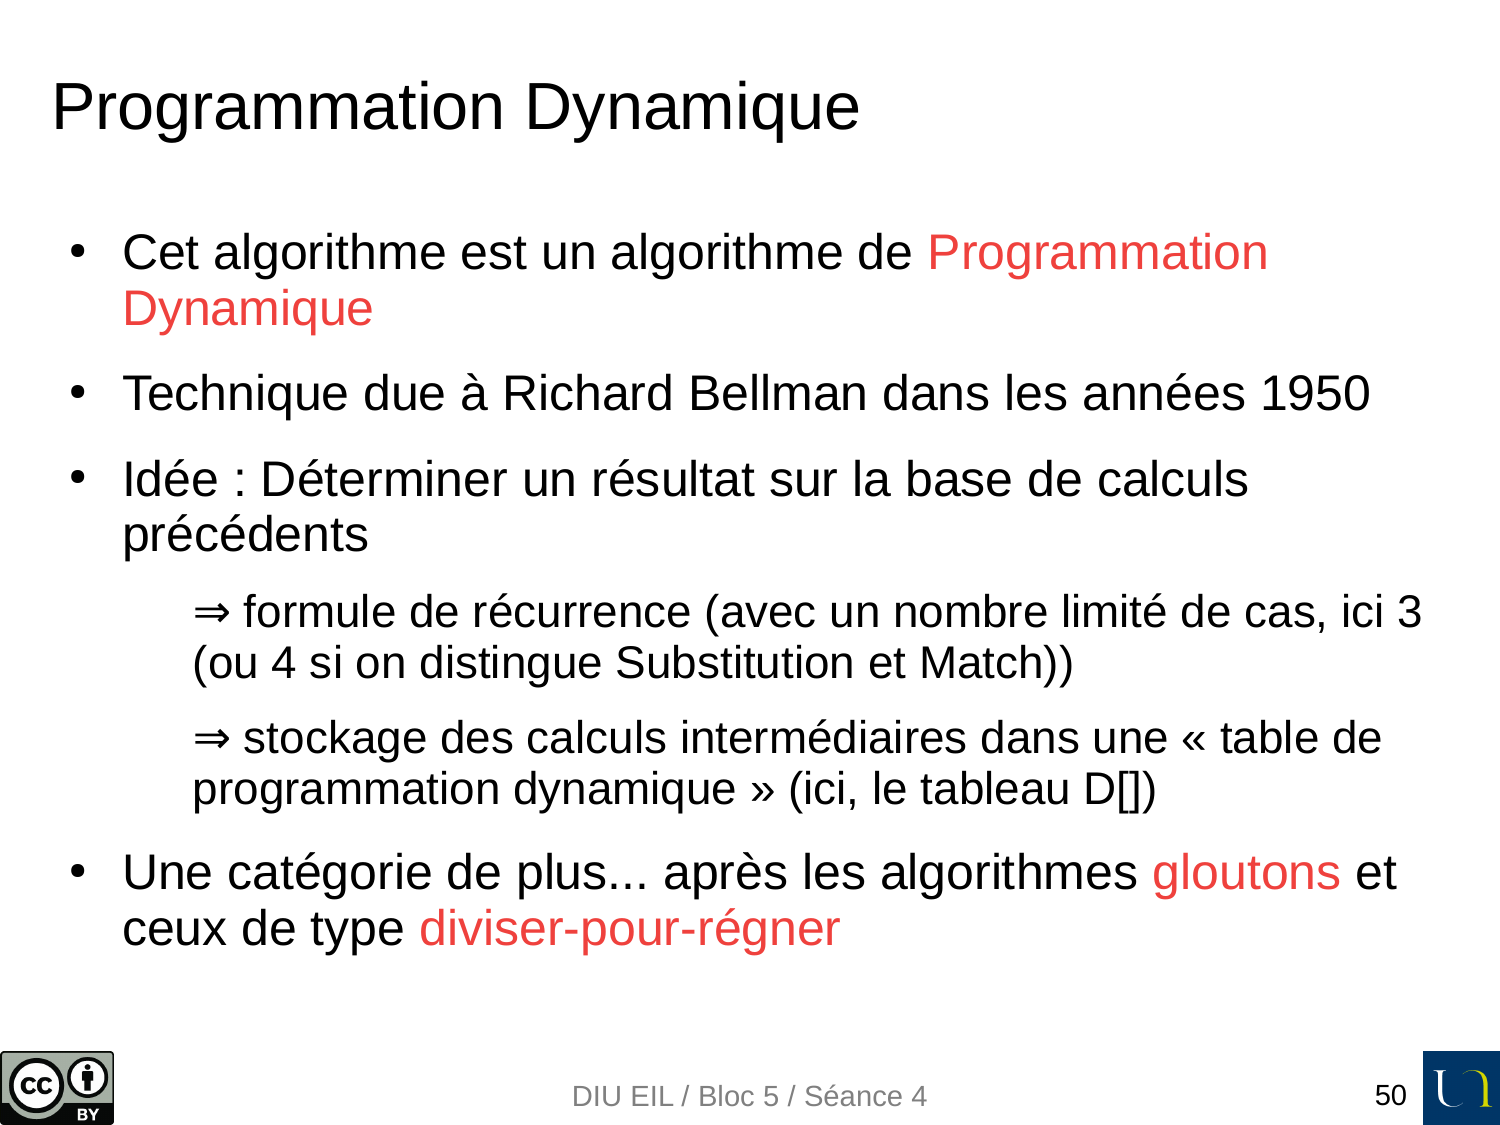

# Programmation Dynamique
Cet algorithme est un algorithme de Programmation Dynamique
Technique due à Richard Bellman dans les années 1950
Idée : Déterminer un résultat sur la base de calculs précédents
⇒ formule de récurrence (avec un nombre limité de cas, ici 3 (ou 4 si on distingue Substitution et Match))
⇒ stockage des calculs intermédiaires dans une « table de programmation dynamique » (ici, le tableau D[])
Une catégorie de plus... après les algorithmes gloutons et ceux de type diviser-pour-régner
50